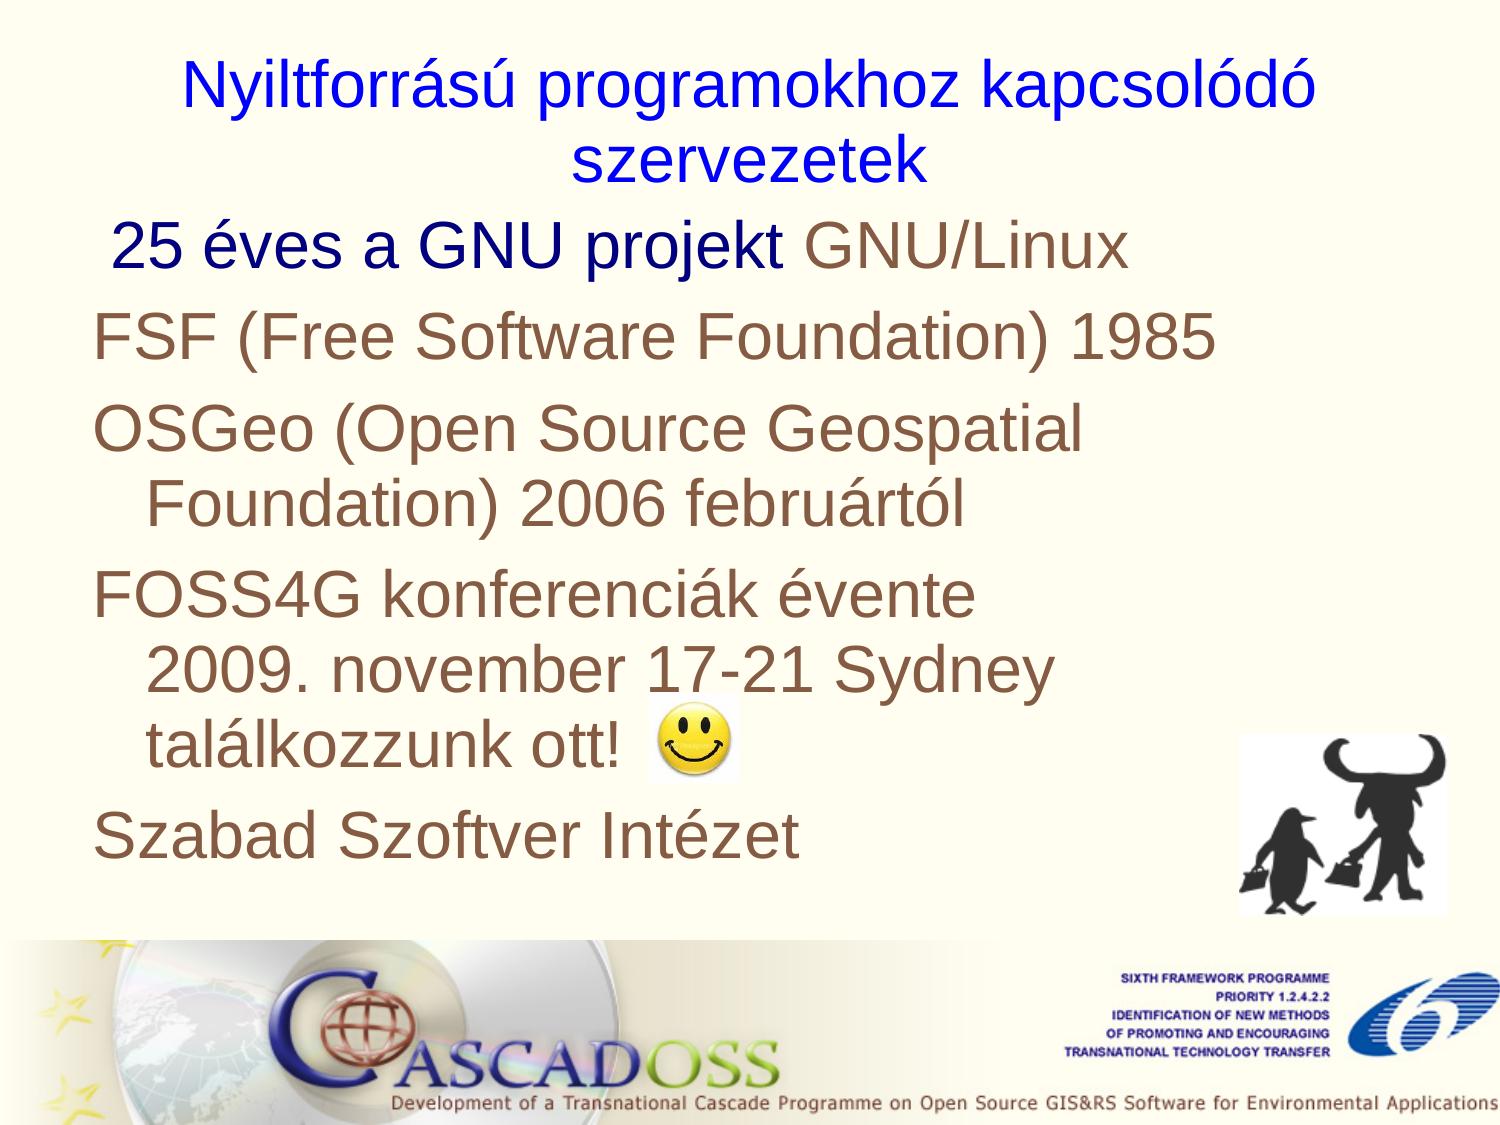

# Nyiltforrású programokhoz kapcsolódó szervezetek
25 éves a GNU projekt GNU/Linux
FSF (Free Software Foundation) 1985
OSGeo (Open Source Geospatial Foundation) 2006 februártól
FOSS4G konferenciák évente
2009. november 17-21 Sydney
találkozzunk ott!
Szabad Szoftver Intézet